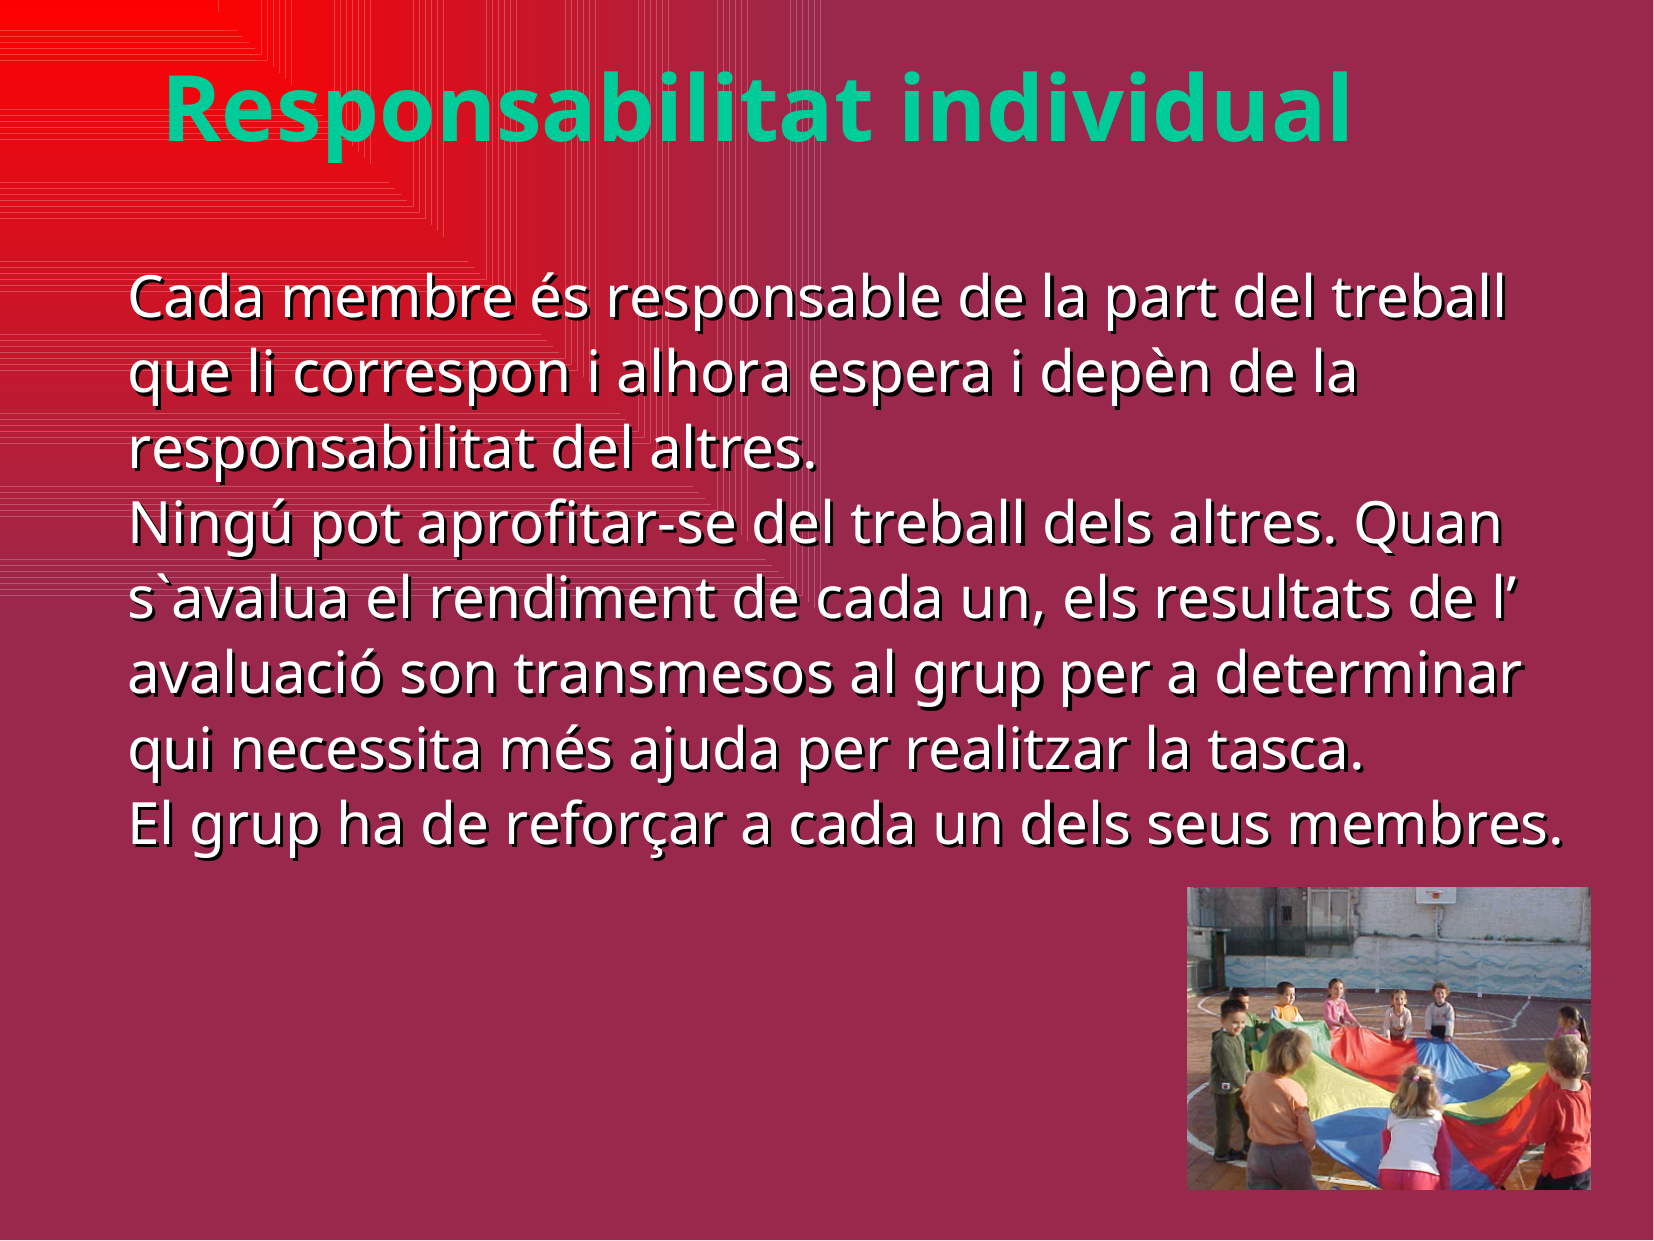

Responsabilitat individual
# Cada membre és responsable de la part del treball que li correspon i alhora espera i depèn de la responsabilitat del altres. Ningú pot aprofitar-se del treball dels altres. Quan s`avalua el rendiment de cada un, els resultats de l’ avaluació son transmesos al grup per a determinar qui necessita més ajuda per realitzar la tasca. El grup ha de reforçar a cada un dels seus membres.